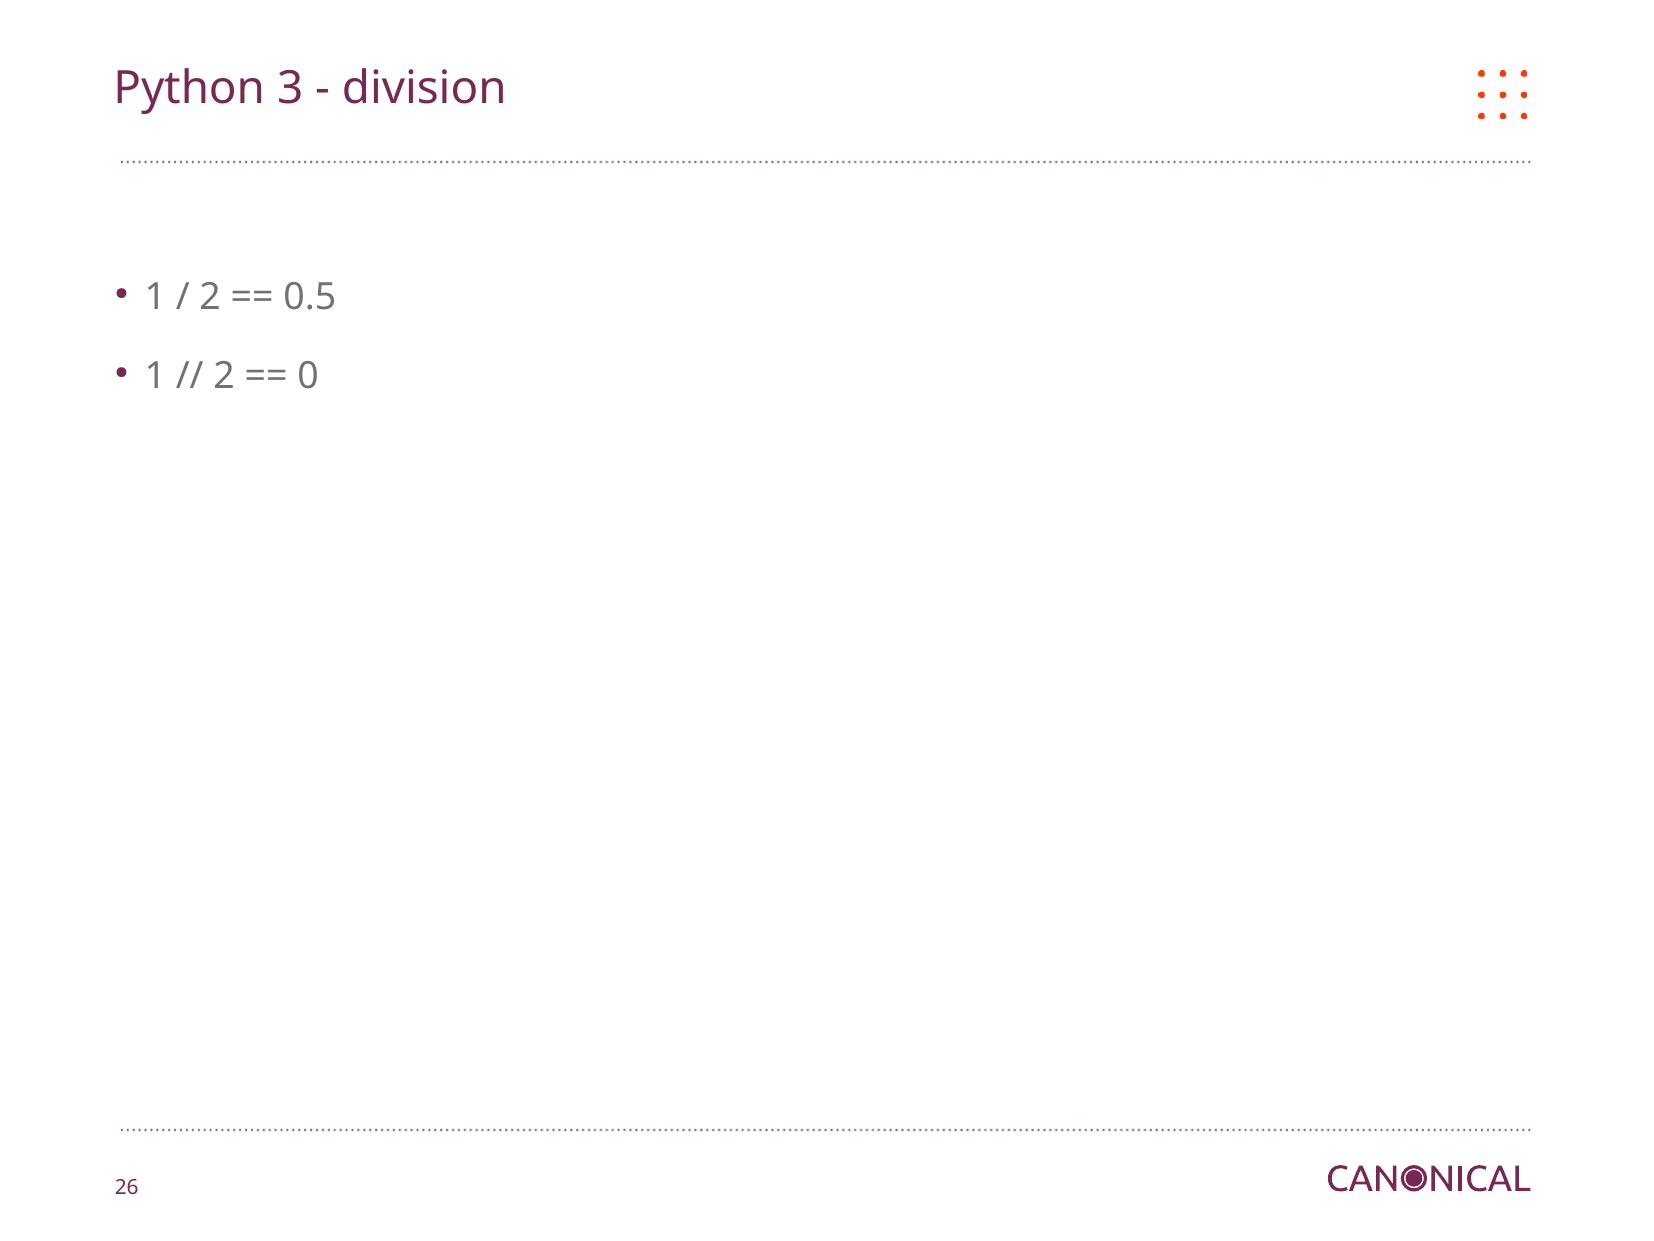

# Python 3 - division
1 / 2 == 0.5
1 // 2 == 0